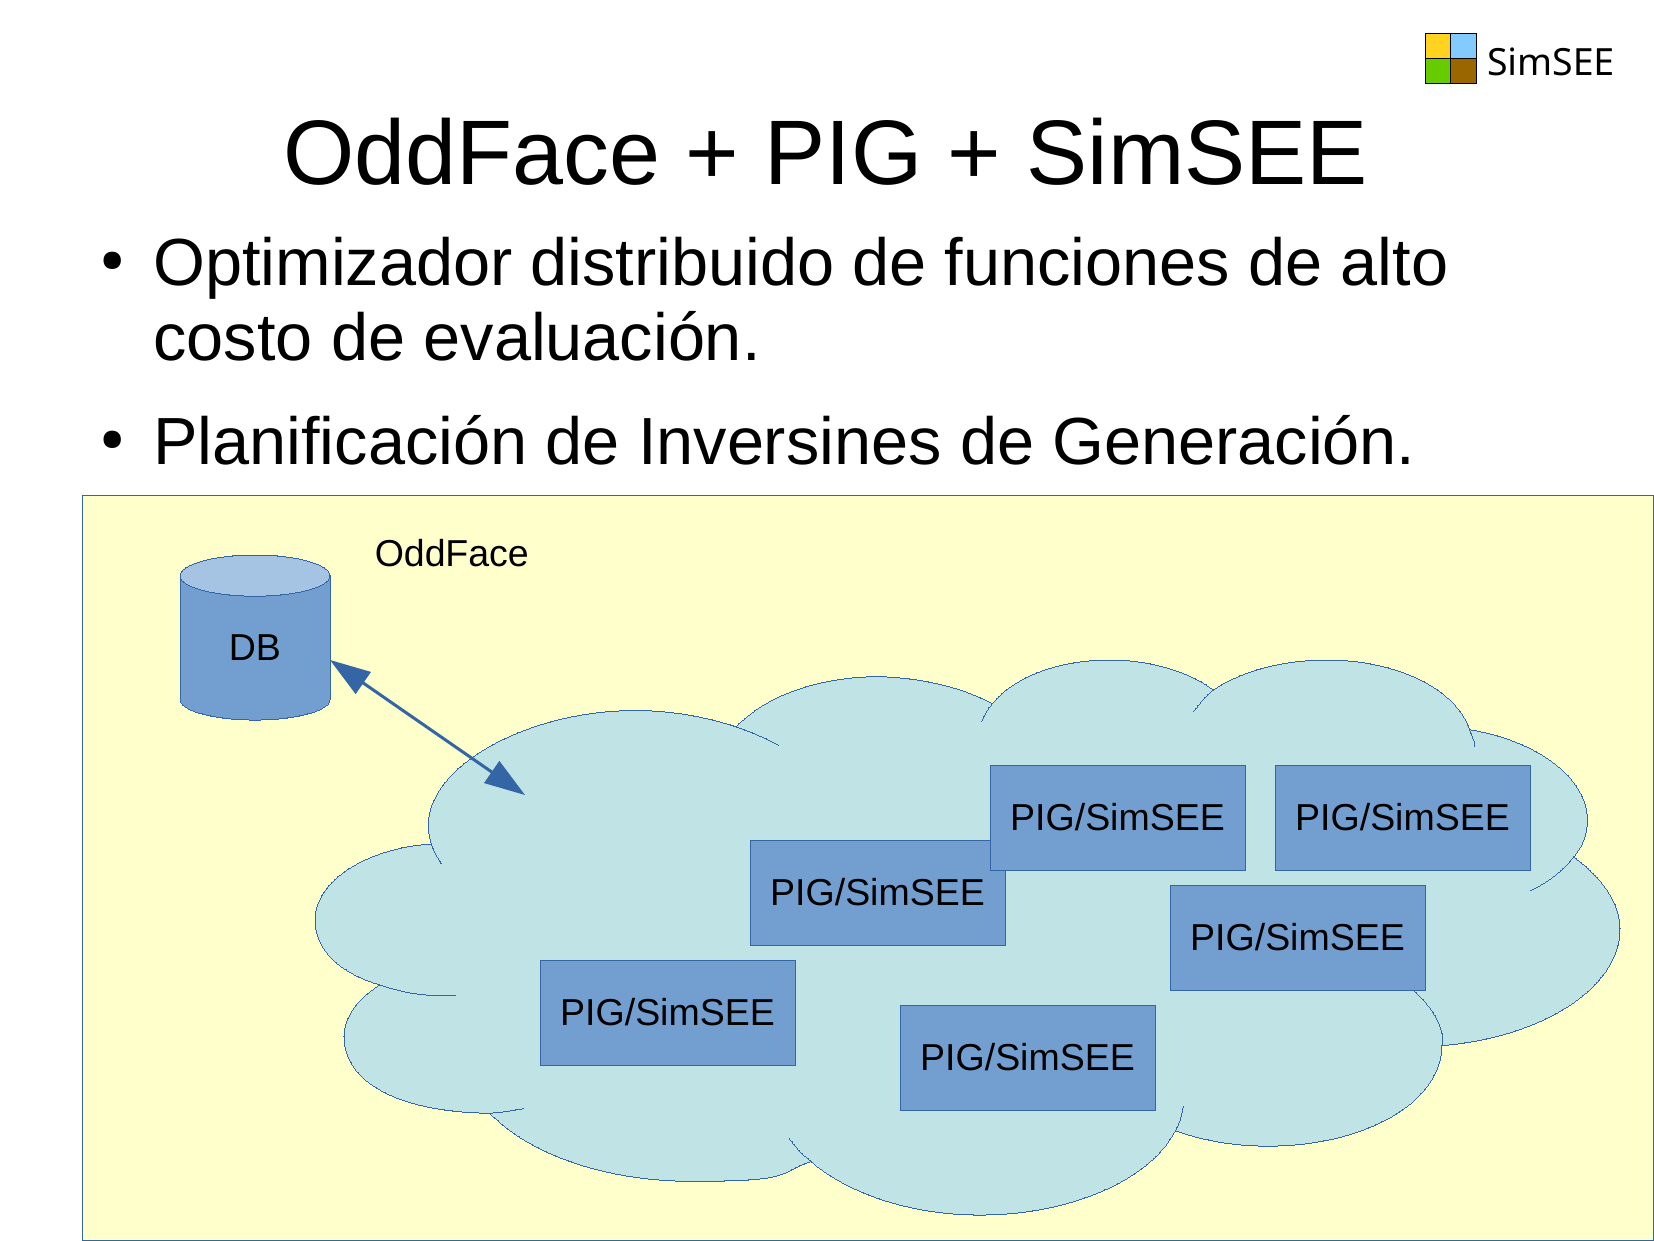

# OddFace + PIG + SimSEE
Optimizador distribuido de funciones de alto costo de evaluación.
Planificación de Inversines de Generación.
OddFace
DB
PIG/SimSEE
PIG/SimSEE
PIG/SimSEE
PIG/SimSEE
PIG/SimSEE
PIG/SimSEE